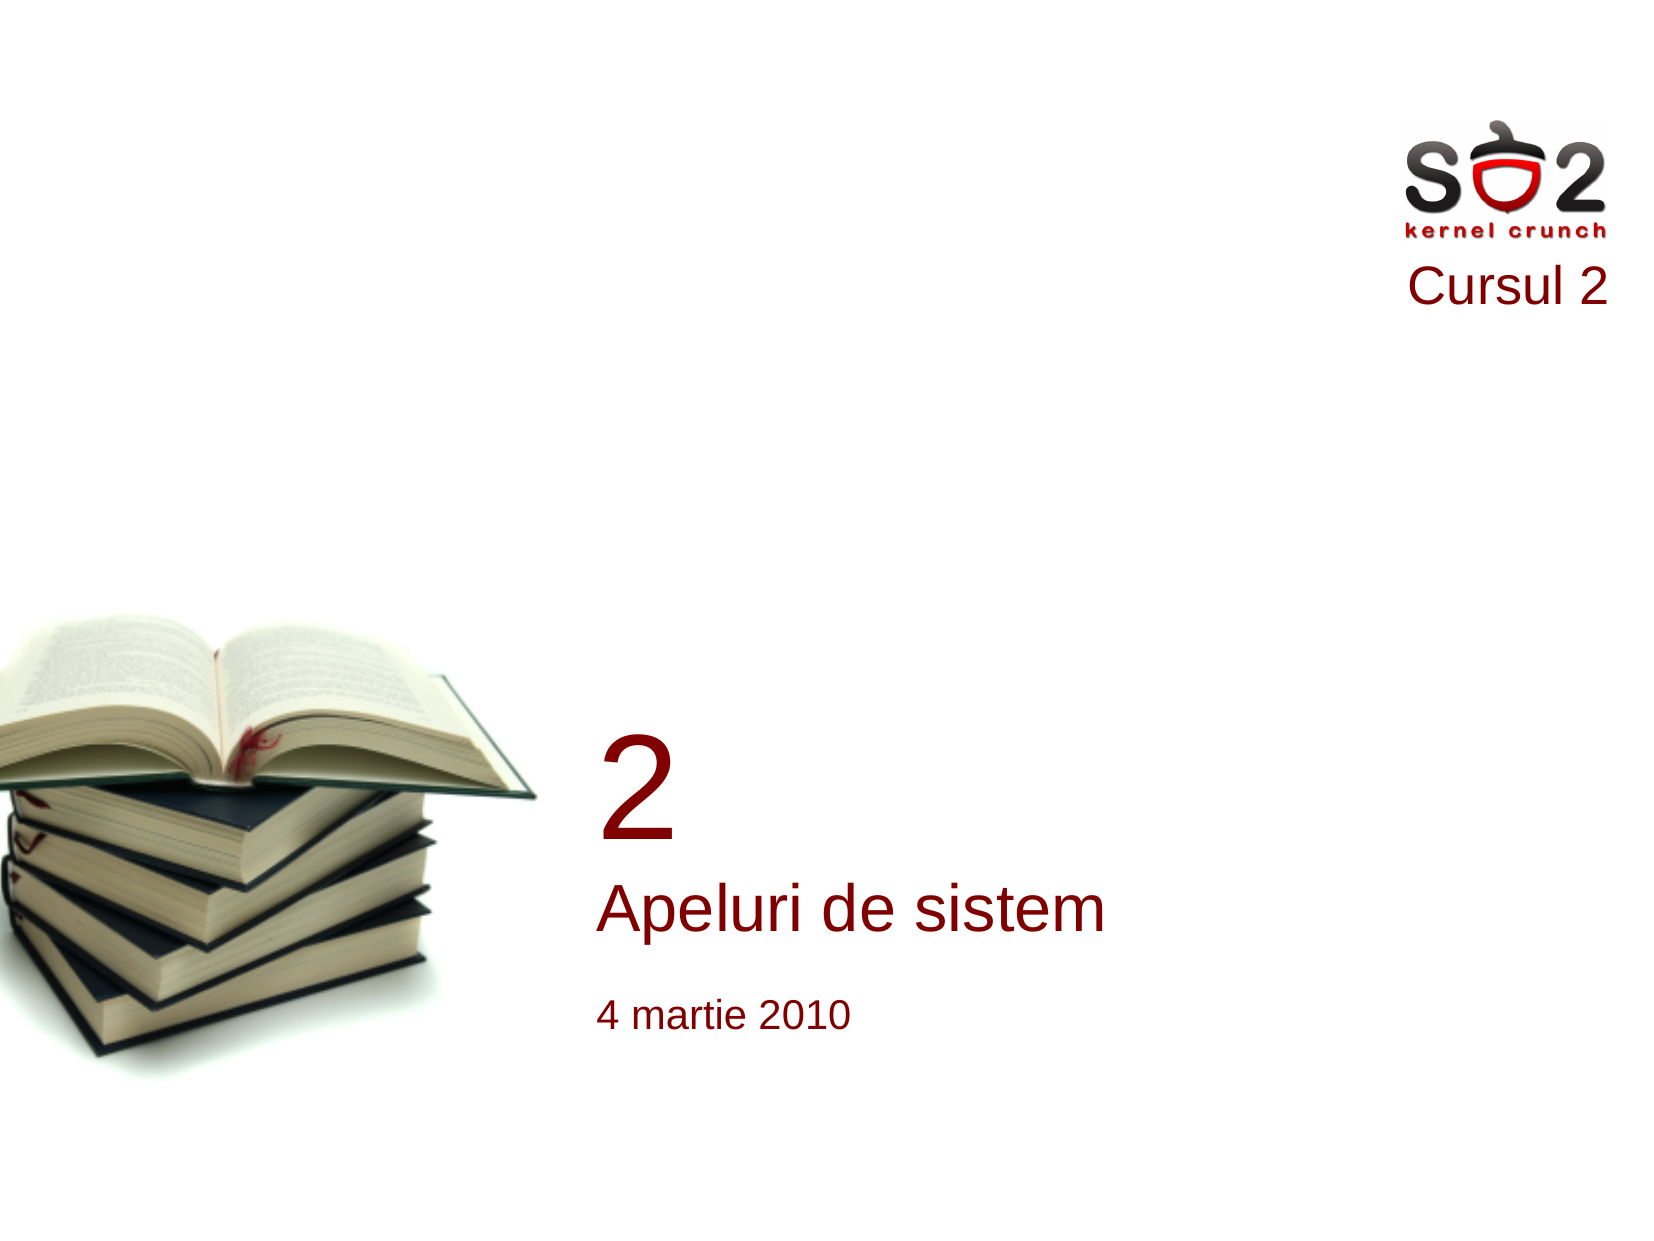

# Cursul 2
2
Apeluri de sistem
4 martie 2010